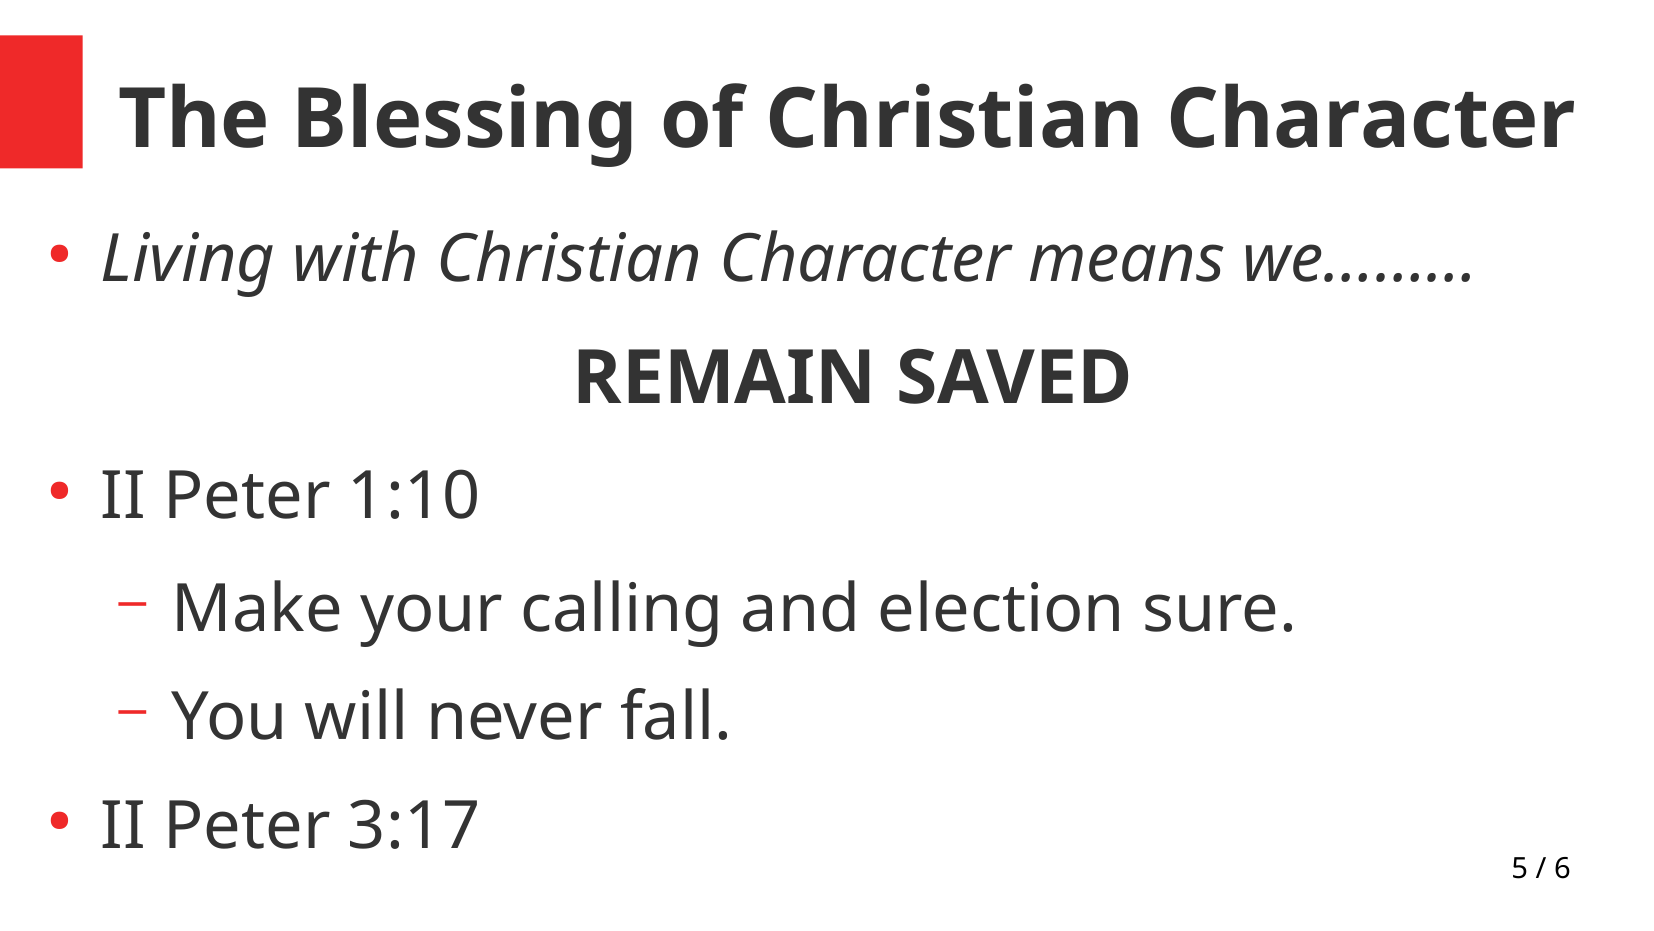

# The Blessing of Christian Character
Living with Christian Character means we………
REMAIN SAVED
II Peter 1:10
Make your calling and election sure.
You will never fall.
II Peter 3:17
5